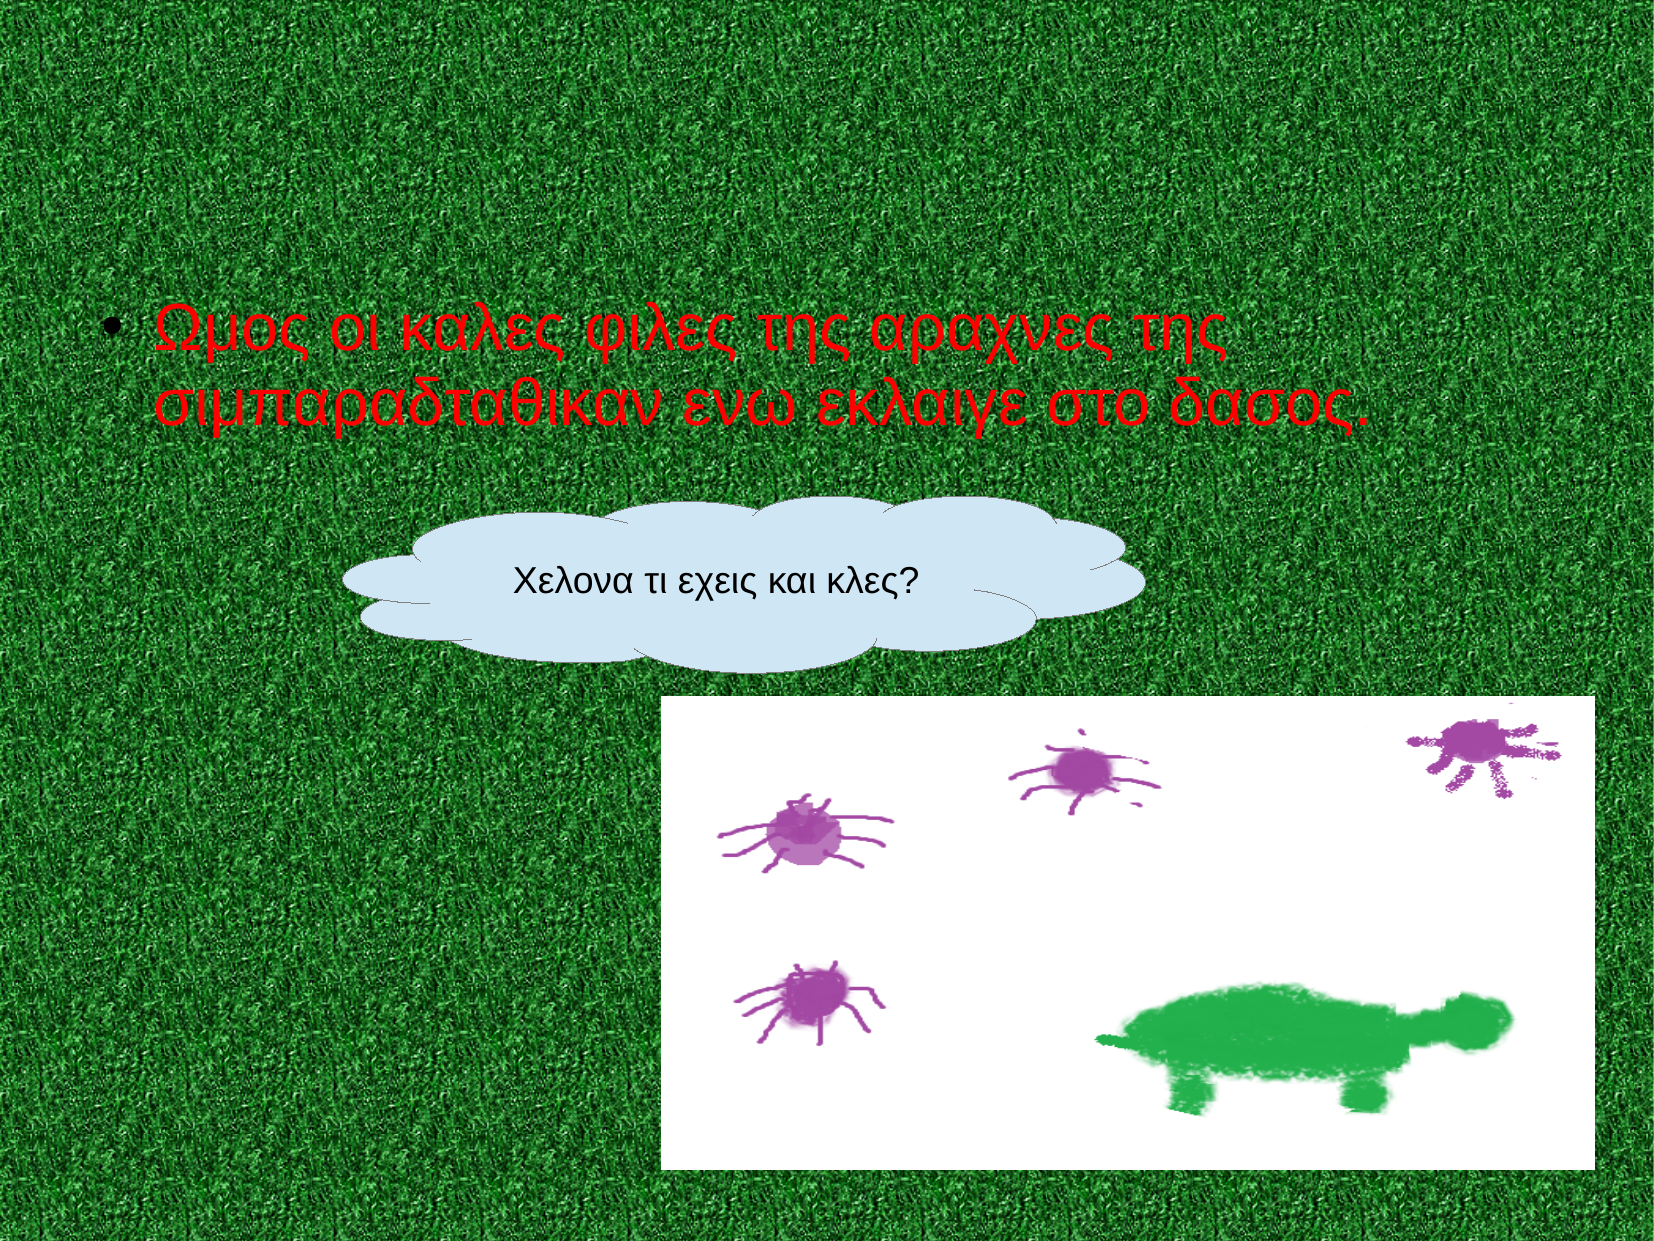

#
Ωμος οι καλες φιλες της αραχνες της σιμπαραδταθικαν ενω εκλαιγε στο δασος.
Χελονα τι εχεις και κλες?